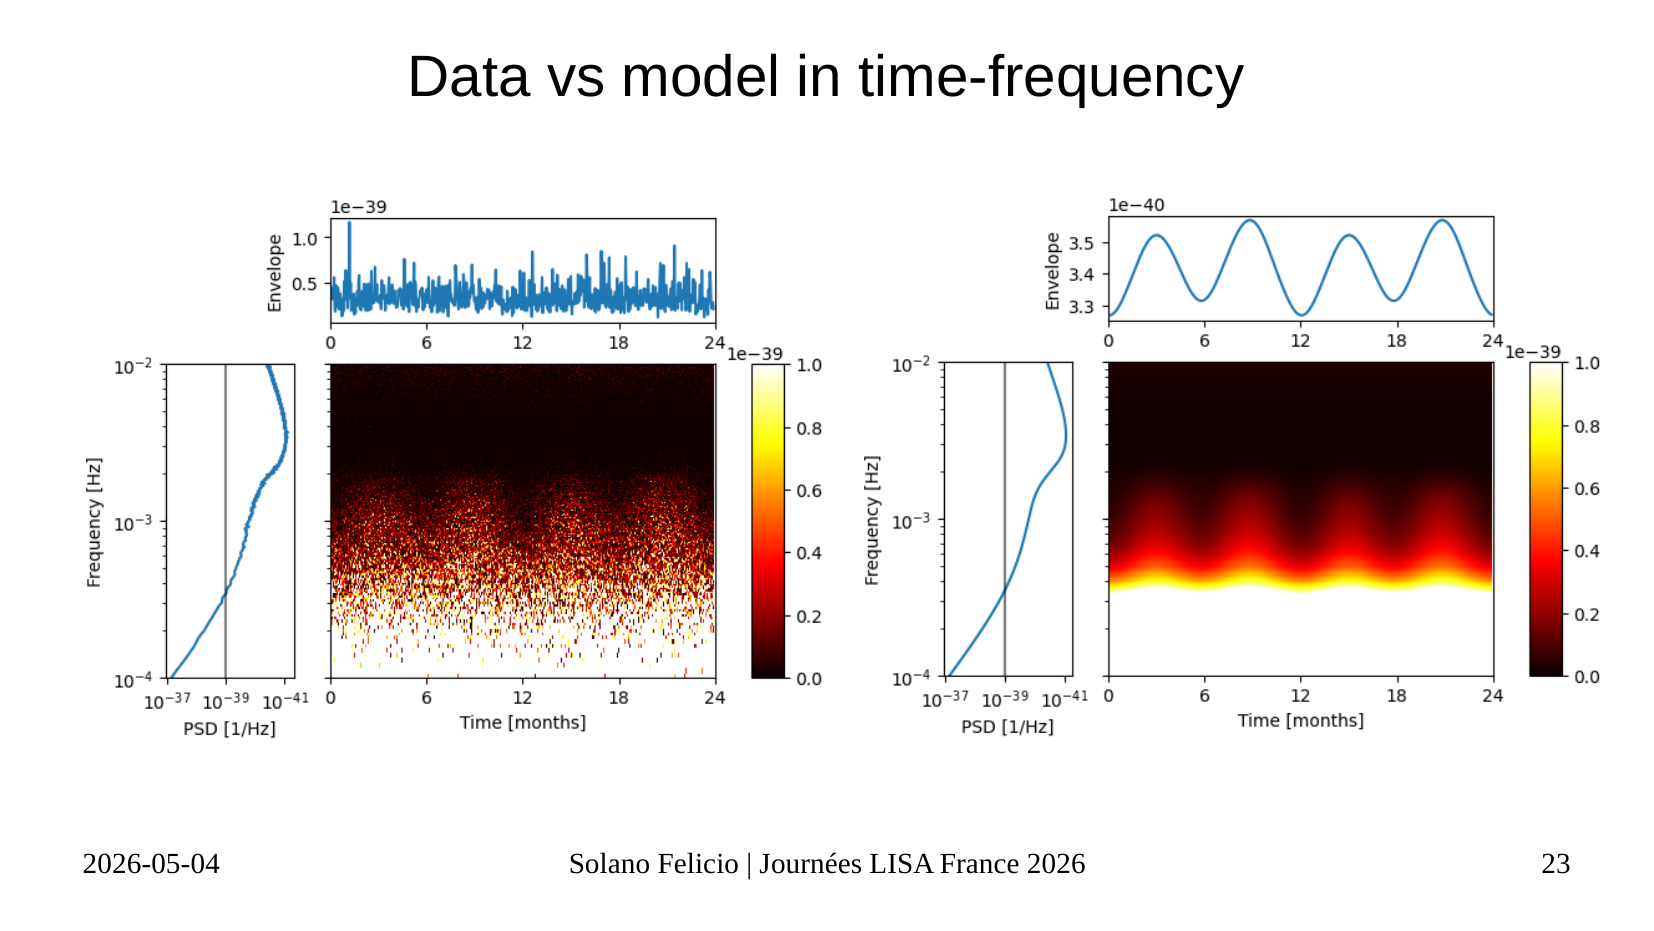

# Data vs model in time-frequency
2026-05-04
Solano Felicio | Journées LISA France 2026
23